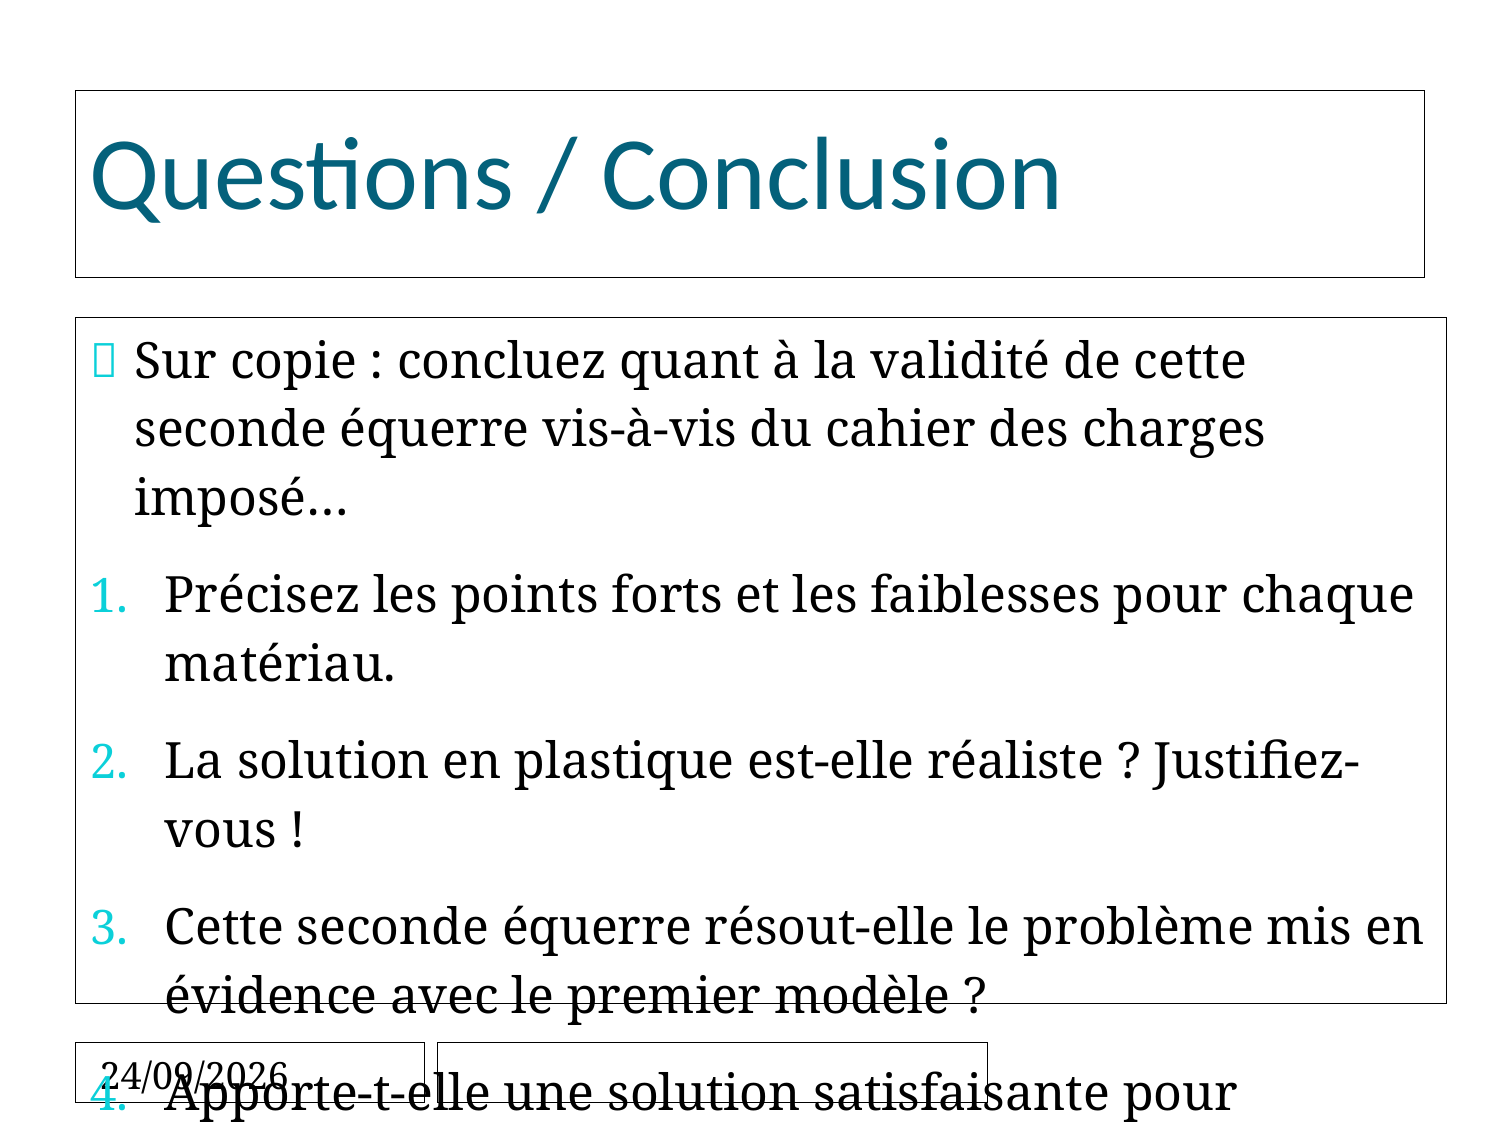

# Questions / Conclusion
Sur copie : concluez quant à la validité de cette seconde équerre vis-à-vis du cahier des charges imposé…
Précisez les points forts et les faiblesses pour chaque matériau.
La solution en plastique est-elle réaliste ? Justifiez-vous !
Cette seconde équerre résout-elle le problème mis en évidence avec le premier modèle ?
Apporte-t-elle une solution satisfaisante pour autant ? Quel paramètre faut-il améliorer dans l’ensemble ?